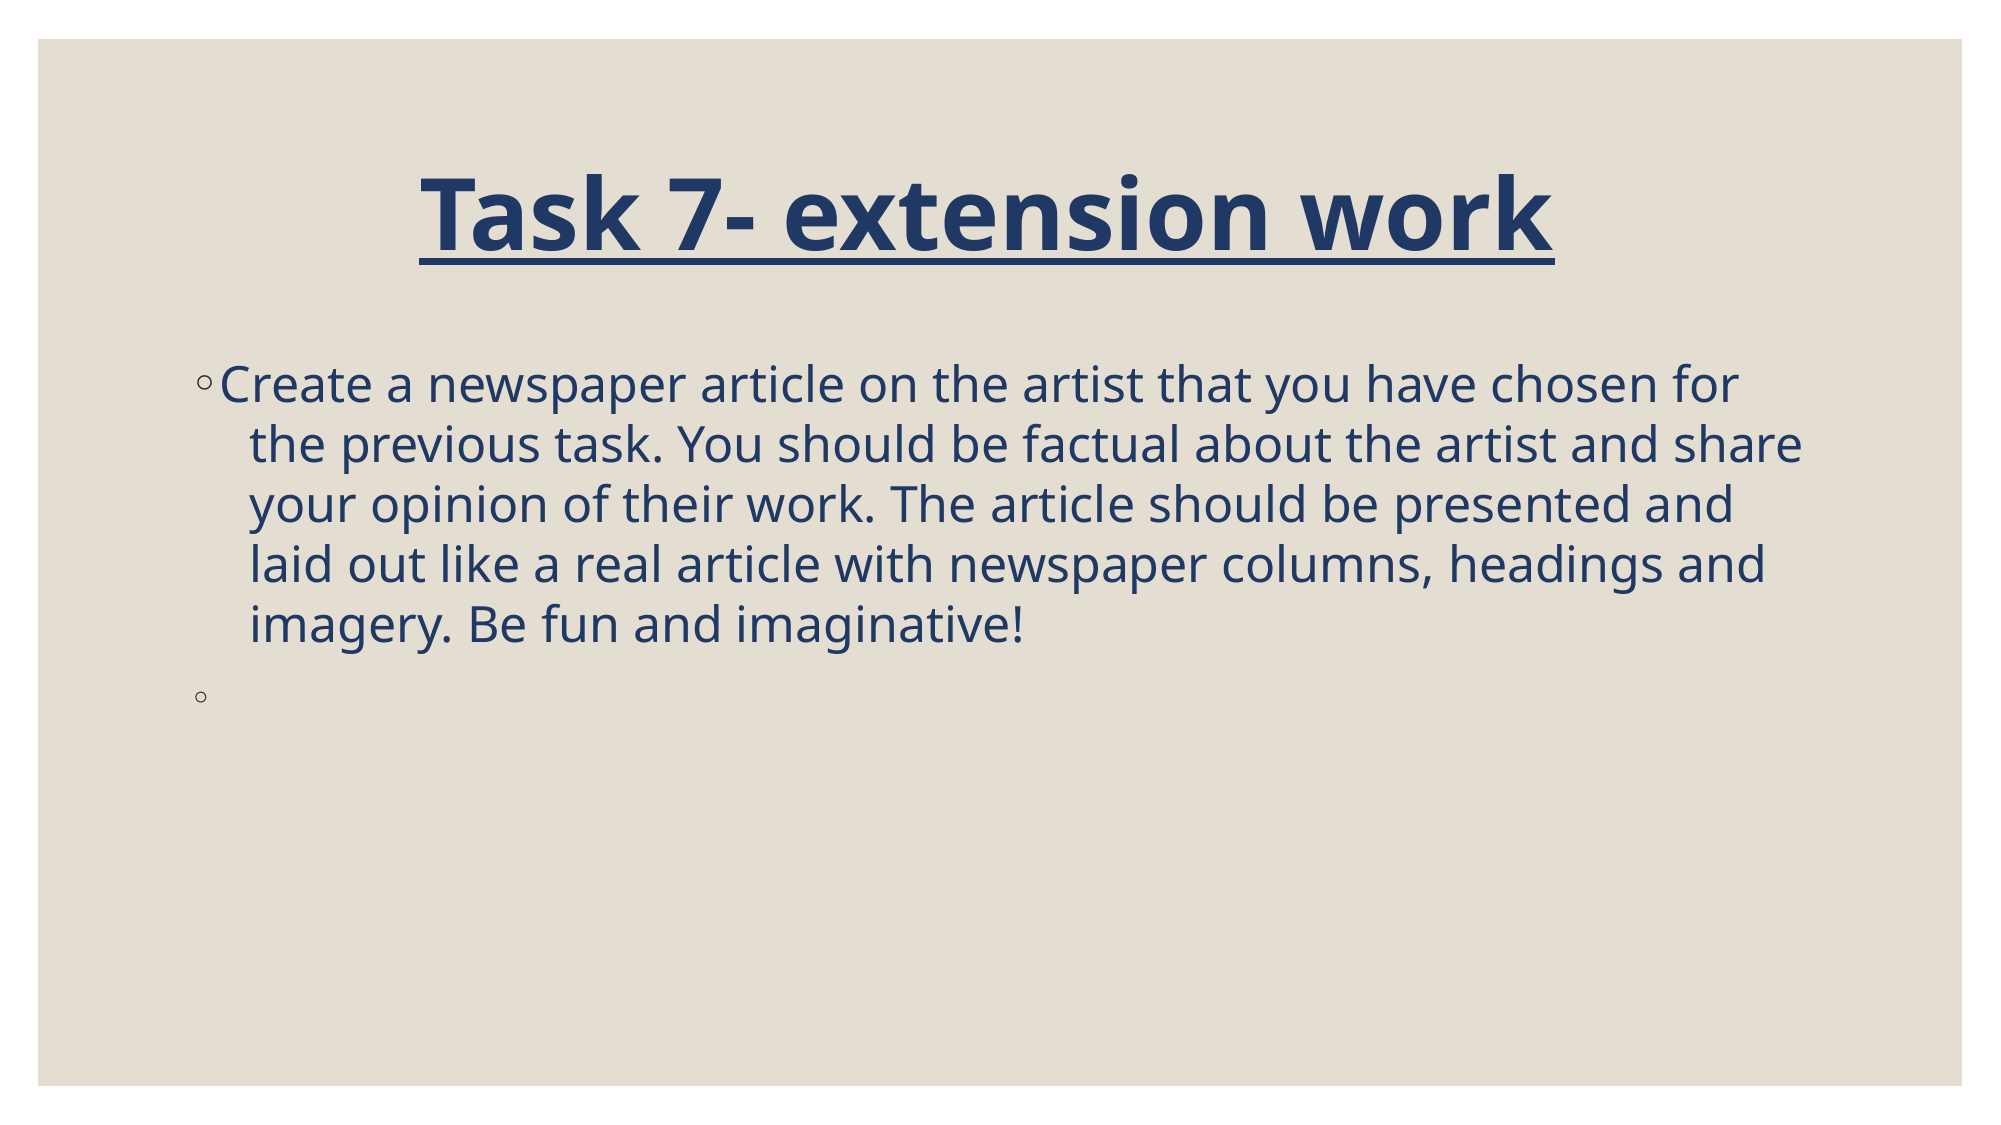

# Task 7- extension work
Create a newspaper article on the artist that you have chosen for the previous task. You should be factual about the artist and share your opinion of their work. The article should be presented and laid out like a real article with newspaper columns, headings and imagery. Be fun and imaginative!